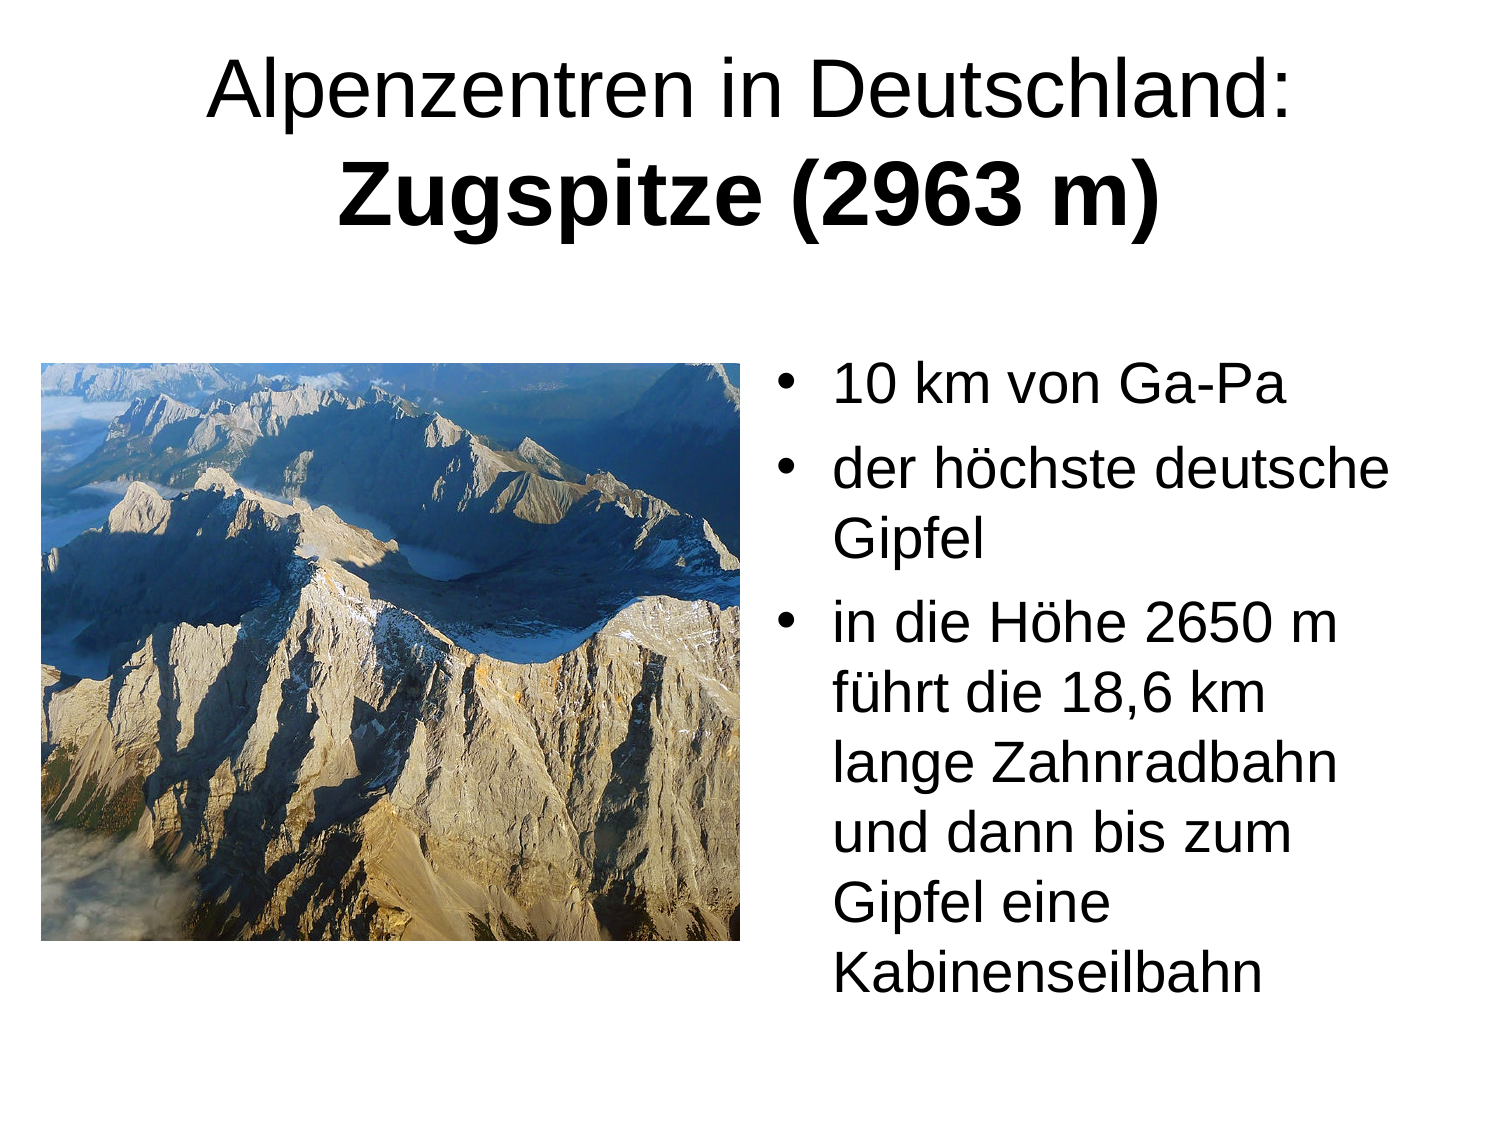

# Alpenzentren in Deutschland: Zugspitze (2963 m)
10 km von Ga-Pa
der höchste deutsche Gipfel
in die Höhe 2650 m führt die 18,6 km lange Zahnradbahn
und dann bis zum Gipfel eine Kabinenseilbahn